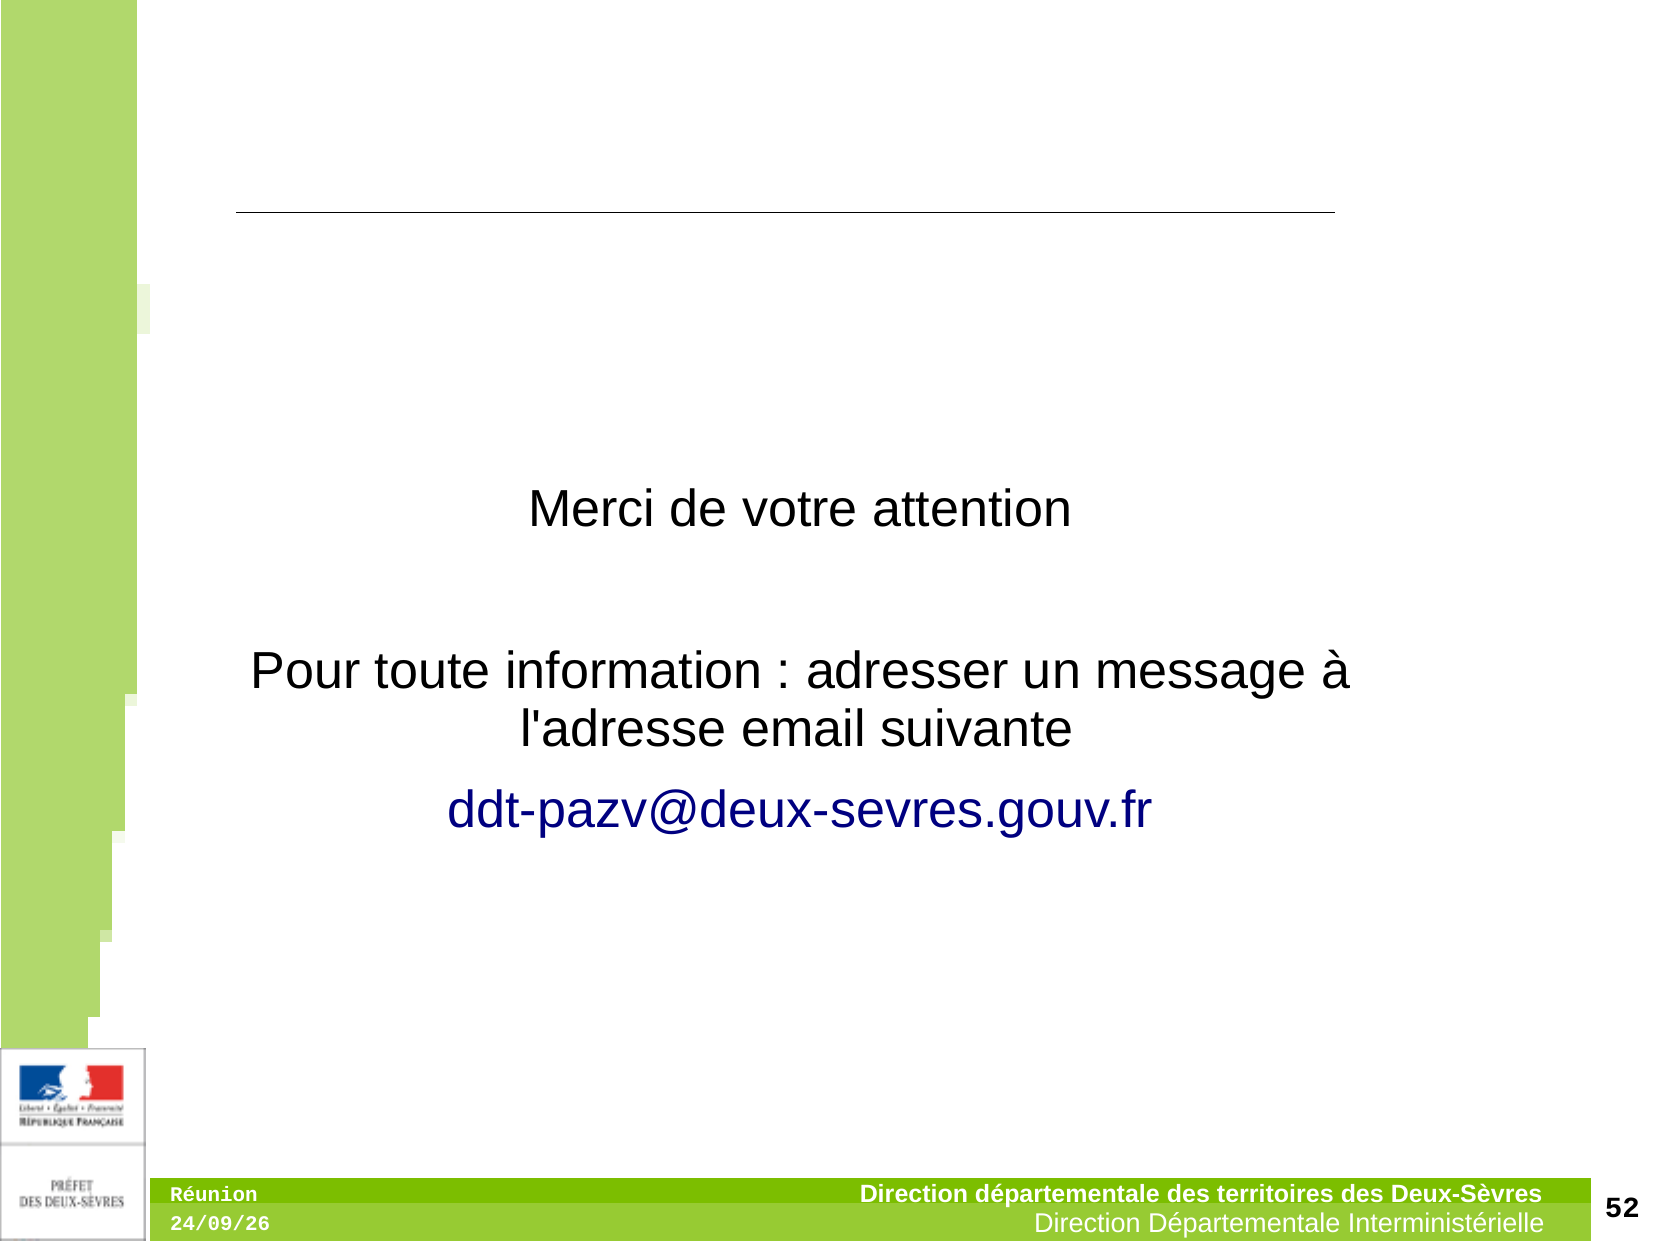

# Merci de votre attention
Pour toute information : adresser un message à l'adresse email suivante
ddt-pazv@deux-sevres.gouv.fr
Réunion